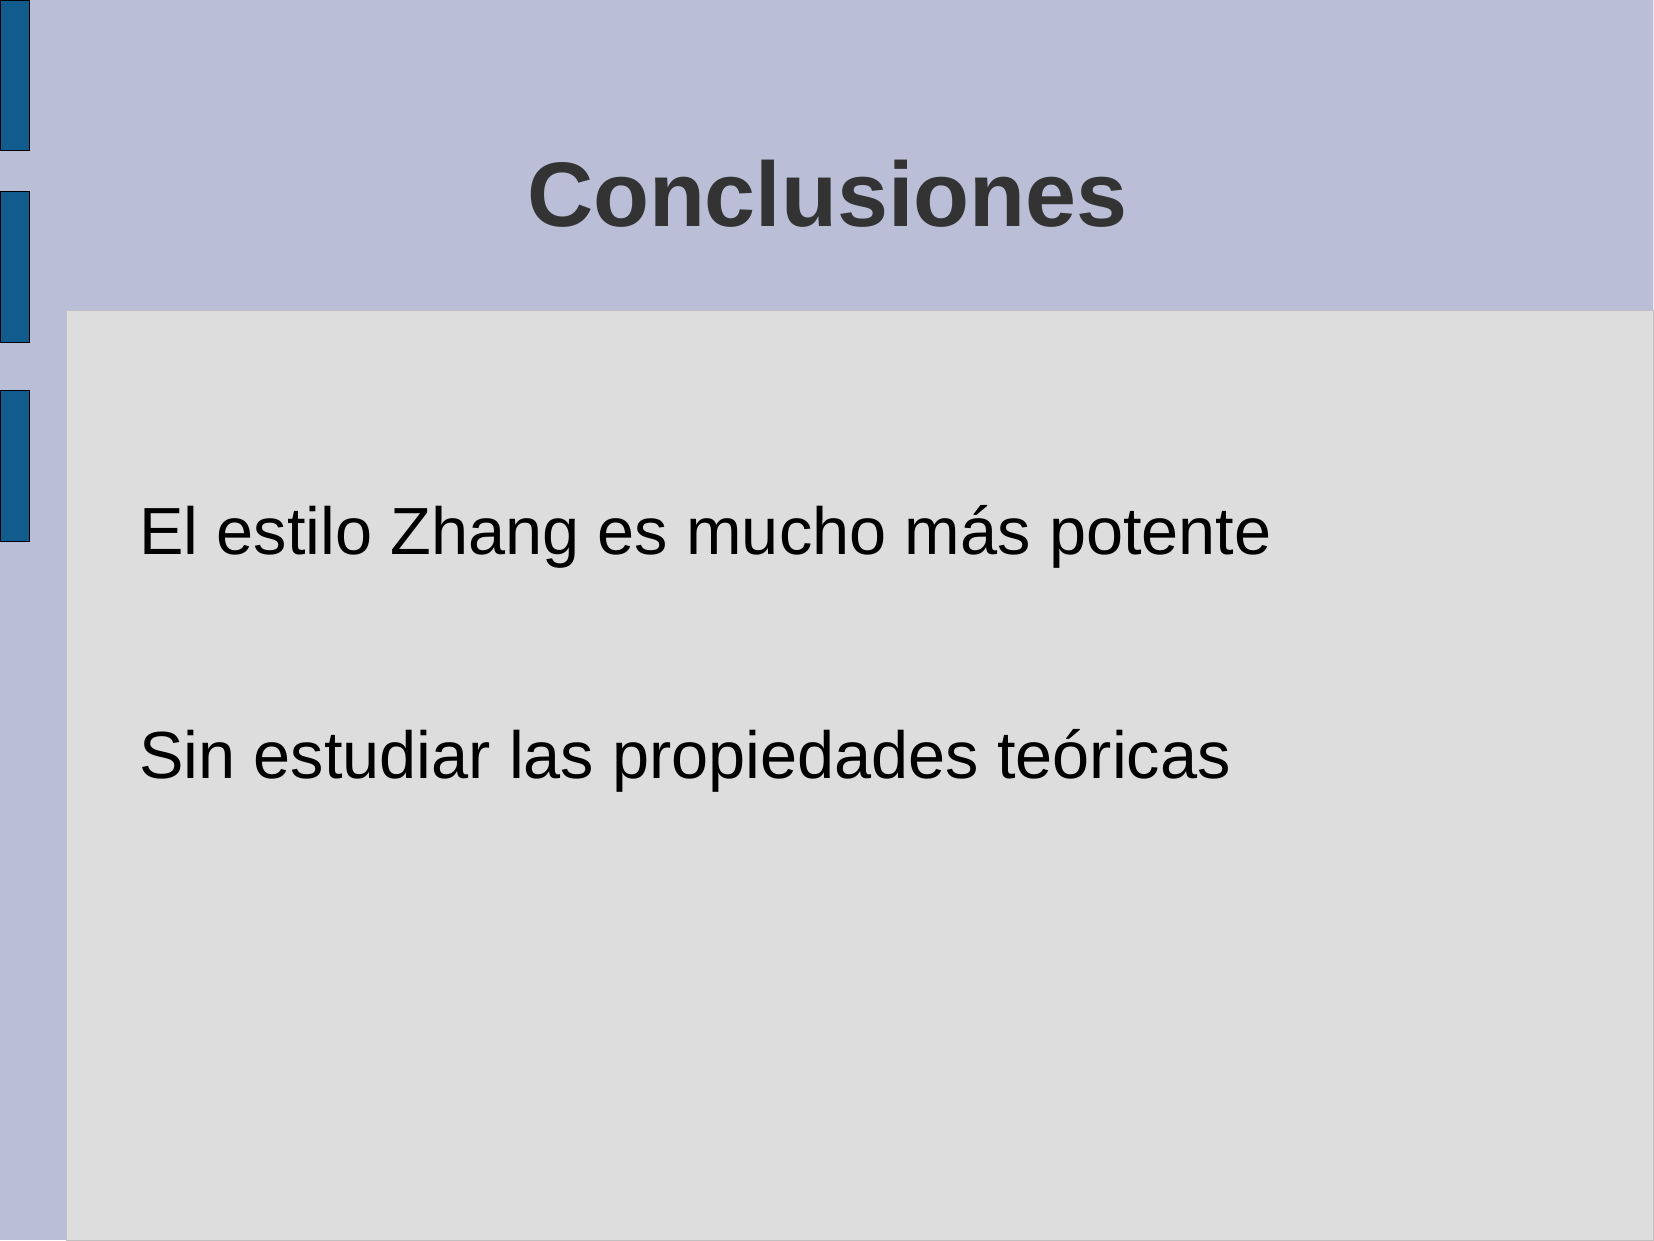

# Conclusiones
El estilo Zhang es mucho más potente
Sin estudiar las propiedades teóricas